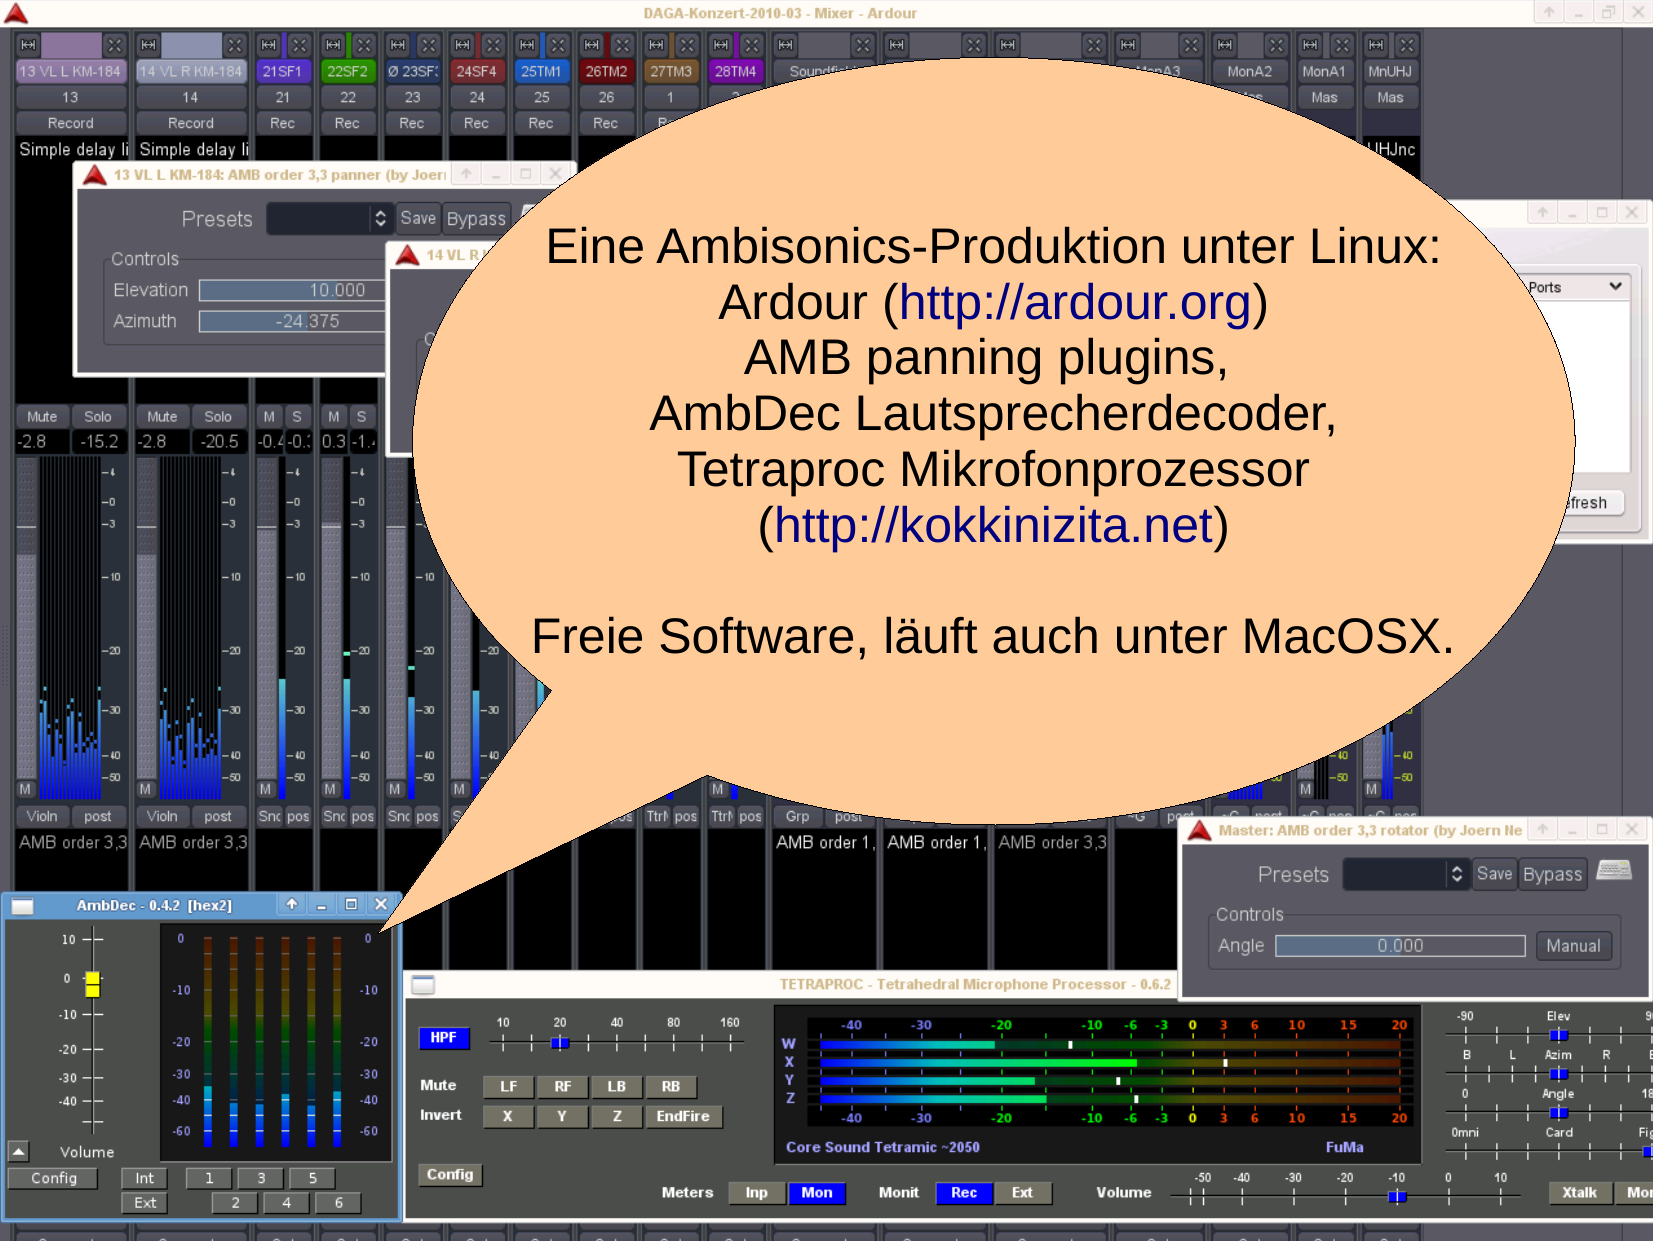

# 3. HOA-Toolchain mit freier Software
Eine Ambisonics-Produktion unter Linux:
Ardour (http://ardour.org)
AMB panning plugins,
AmbDec Lautsprecherdecoder,
Tetraproc Mikrofonprozessor
(http://kokkinizita.net)
Freie Software, läuft auch unter MacOSX.